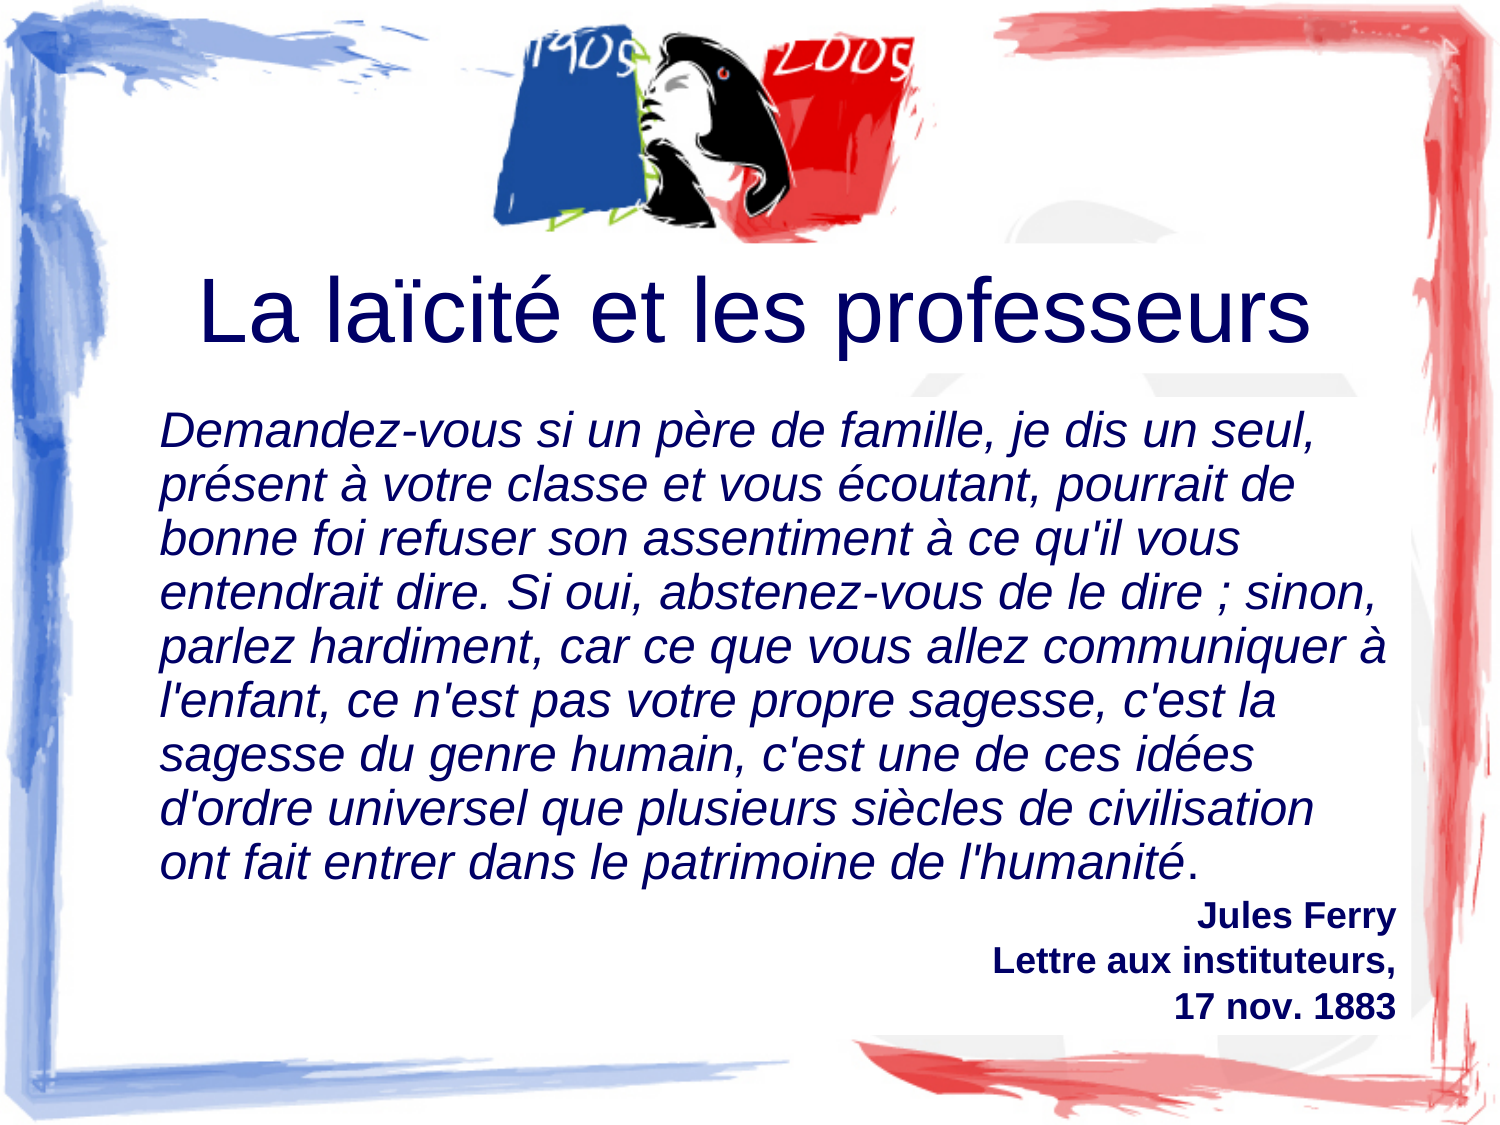

# La laïcité et les professeurs
 Demandez-vous si un père de famille, je dis un seul, présent à votre classe et vous écoutant, pourrait de bonne foi refuser son assentiment à ce qu'il vous entendrait dire. Si oui, abstenez-vous de le dire ; sinon, parlez hardiment, car ce que vous allez communiquer à l'enfant, ce n'est pas votre propre sagesse, c'est la sagesse du genre humain, c'est une de ces idées d'ordre universel que plusieurs siècles de civilisation ont fait entrer dans le patrimoine de l'humanité.
Jules Ferry
 Lettre aux instituteurs,
 17 nov. 1883